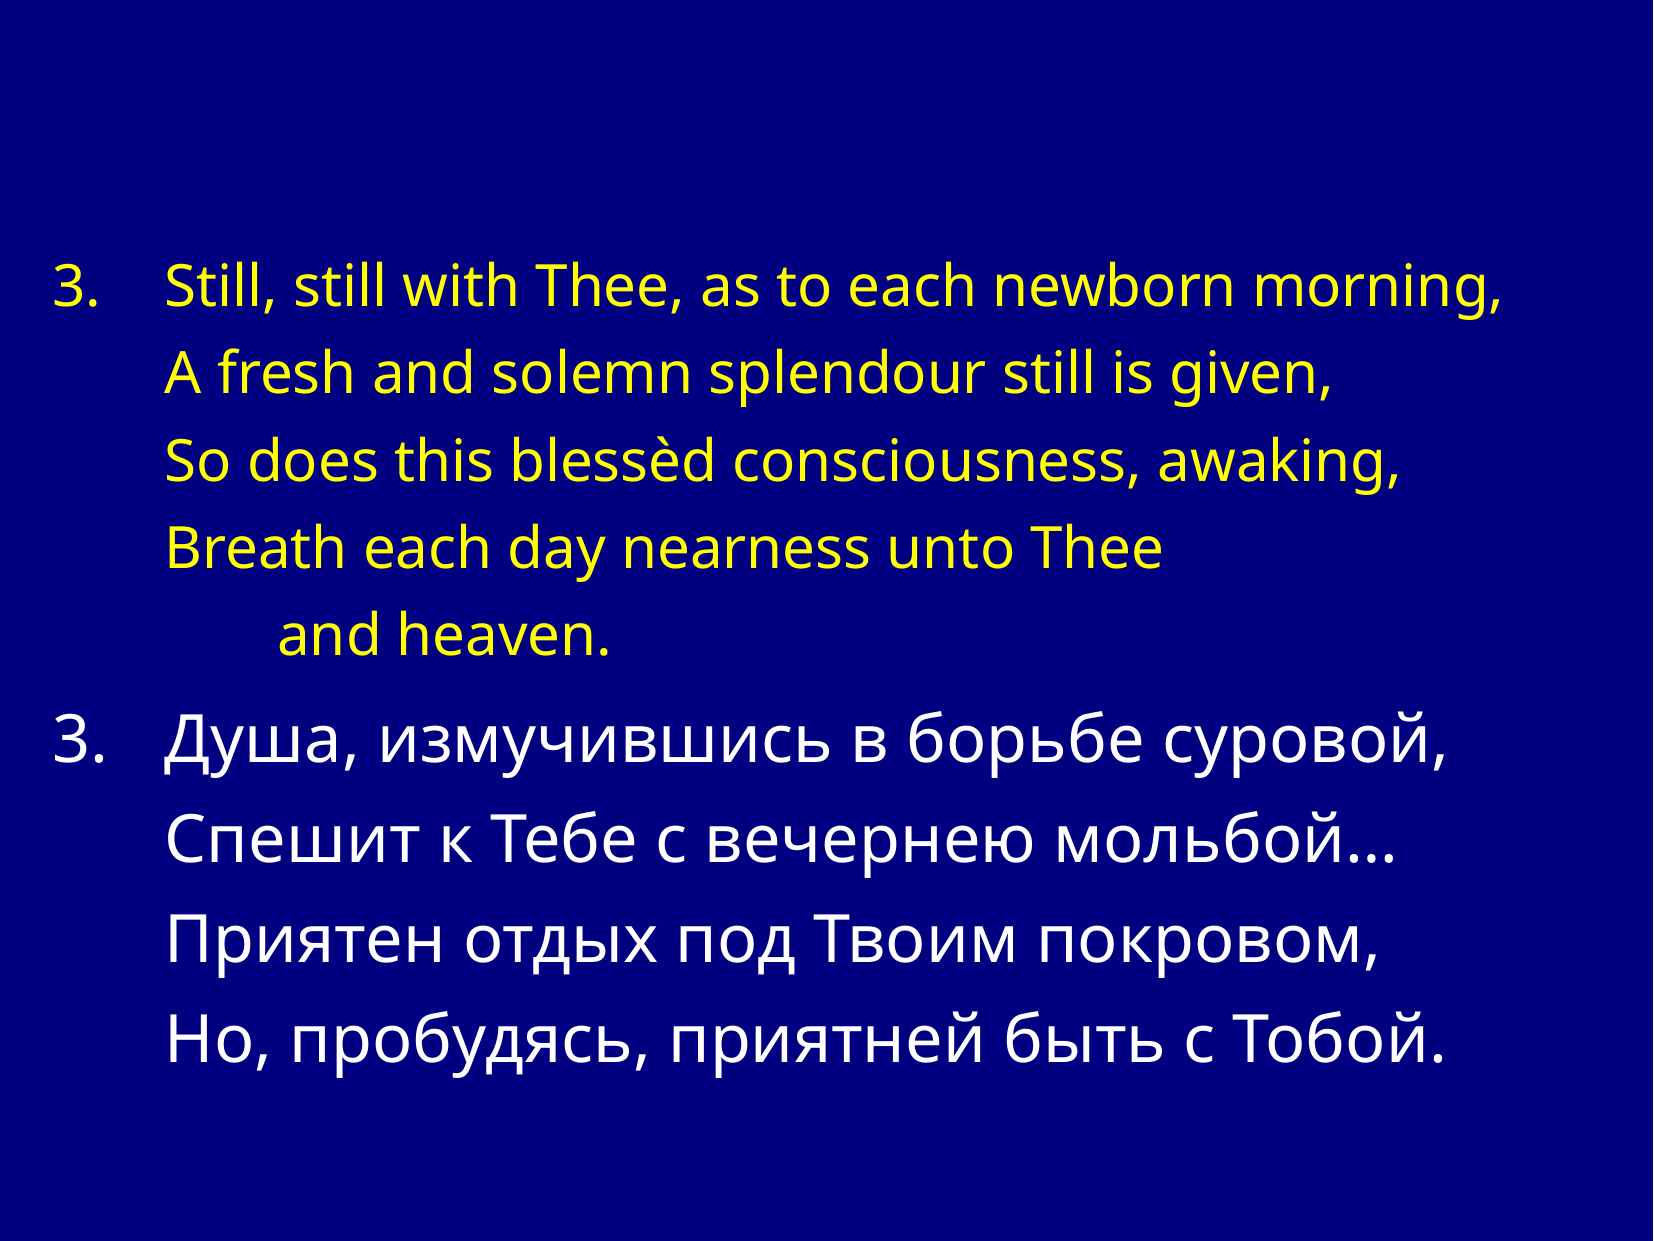

3.	Still, still with Thee, as to each newborn morning,
	A fresh and solemn splendour still is given,
	So does this blessèd consciousness, awaking,
	Breath each day nearness unto Thee
		and heaven.
3.	Душа, измучившись в борьбе суровой,
	Спешит к Тебе с вечернею мольбой…
	Приятен отдых под Твоим покровом,
	Но, пробудясь, приятней быть с Тобой.